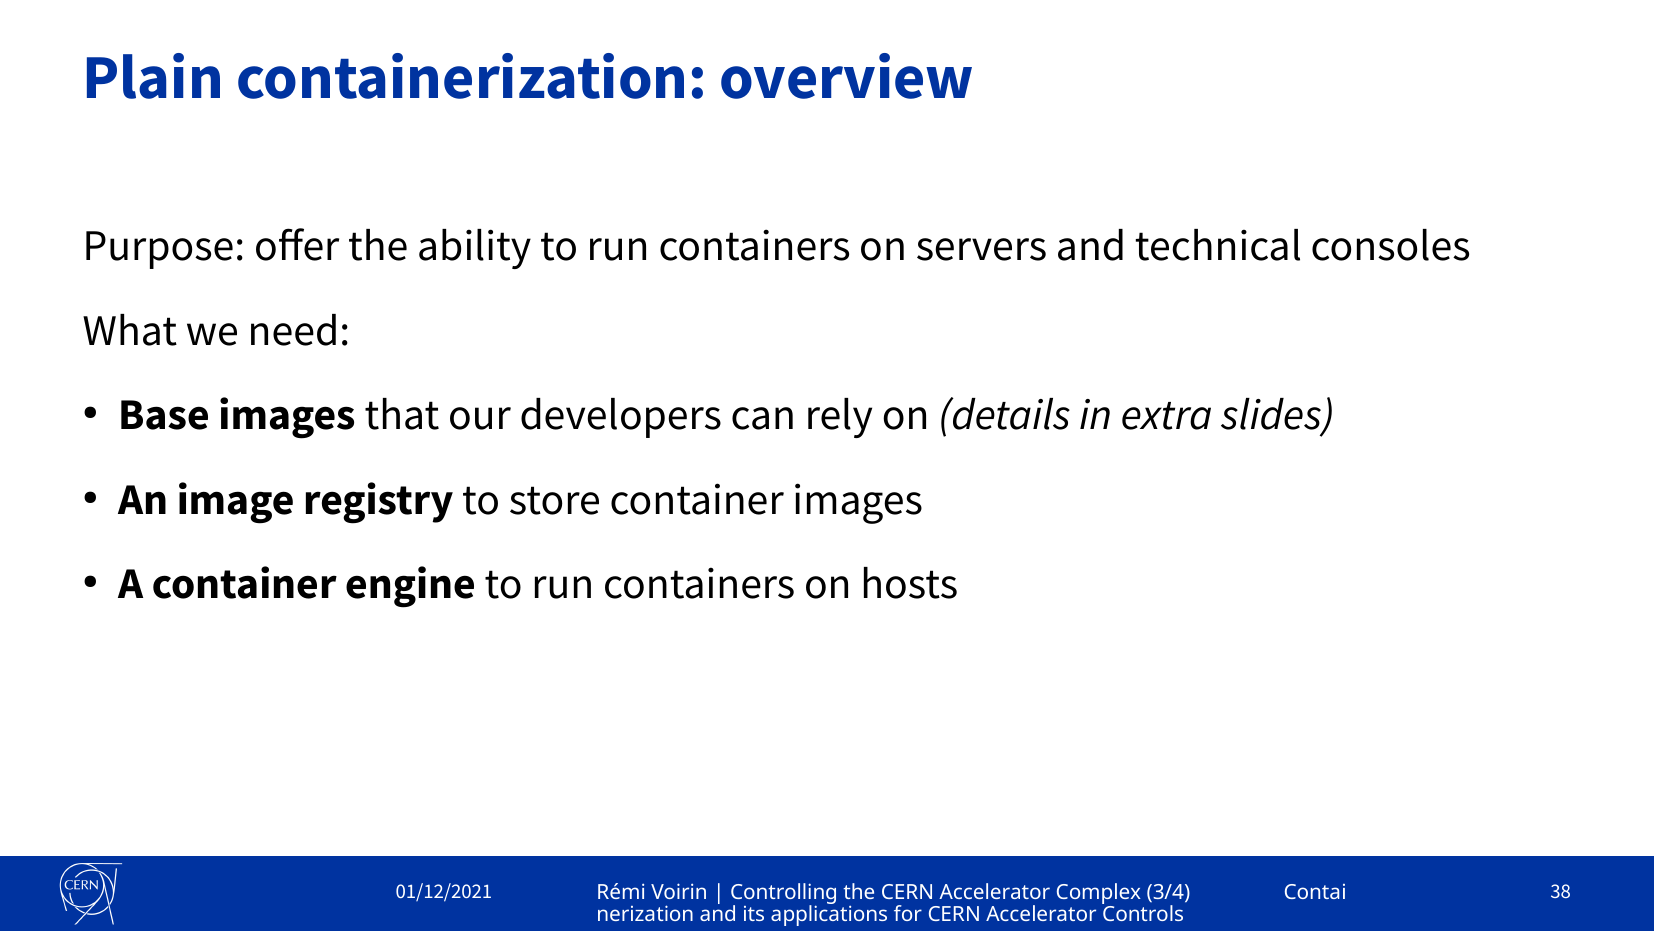

# Plain containerization: overview
Purpose: offer the ability to run containers on servers and technical consoles
What we need:
Base images that our developers can rely on (details in extra slides)
An image registry to store container images
A container engine to run containers on hosts
01/12/2021
Rémi Voirin | Controlling the CERN Accelerator Complex (3/4) Containerization and its applications for CERN Accelerator Controls
38